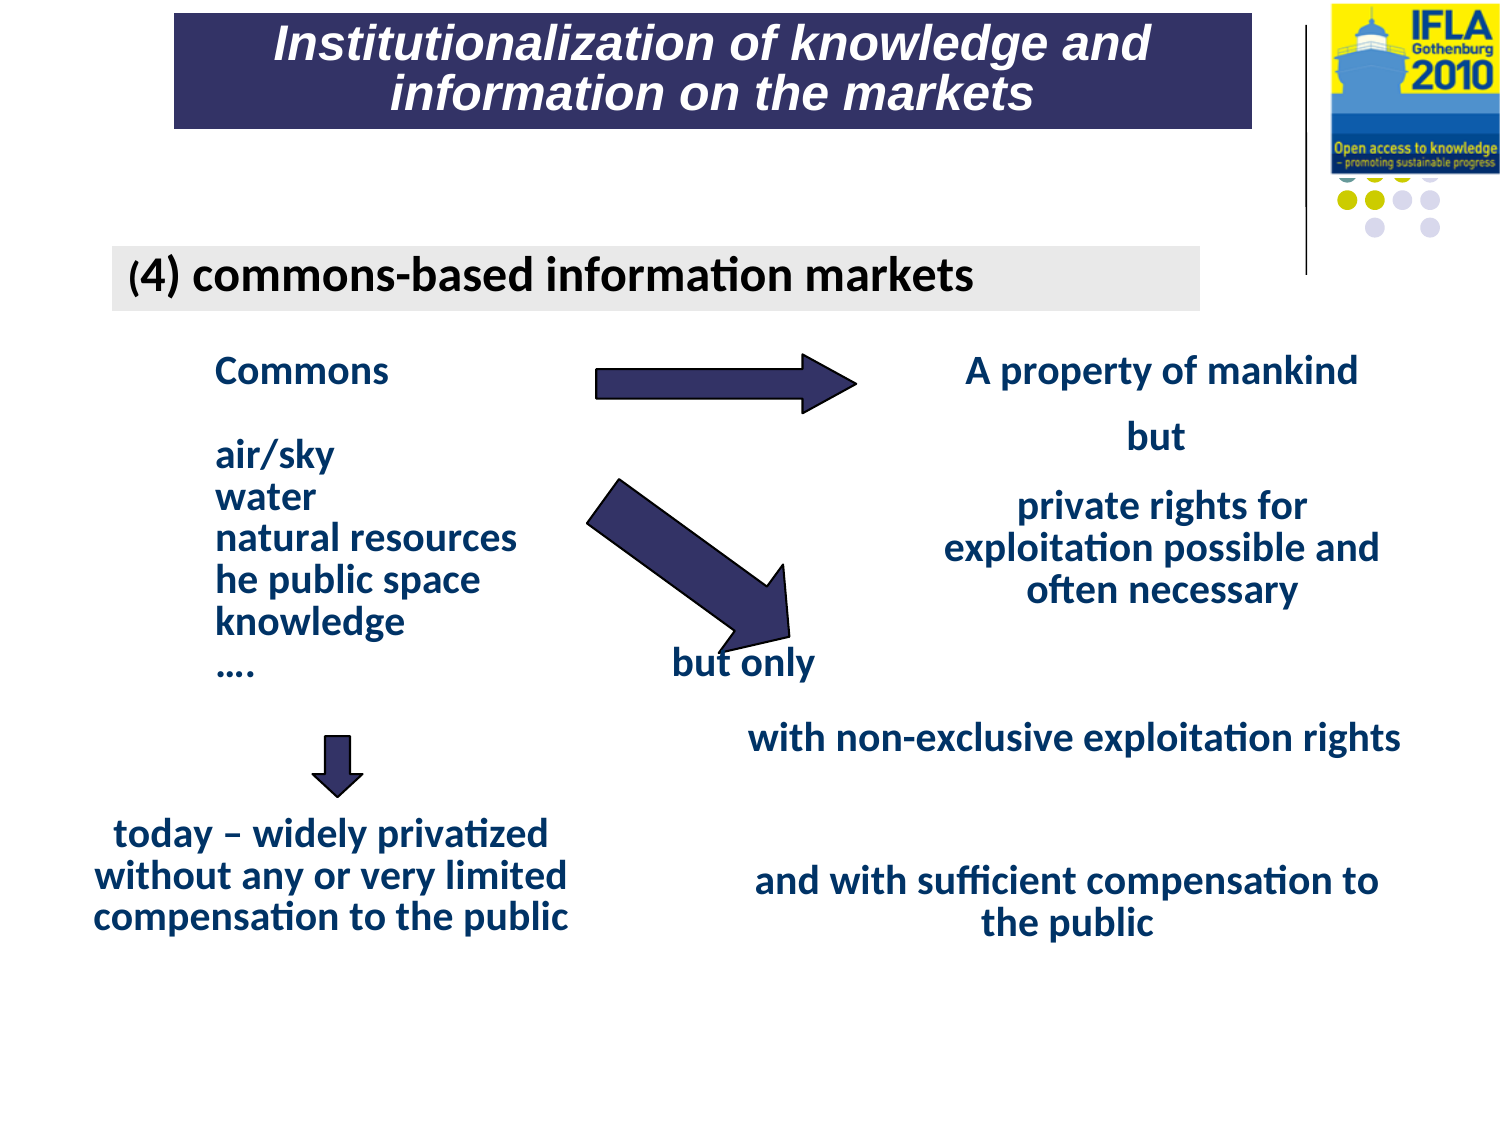

Institutionalization of knowledge and information on the markets
(4) commons-based information markets
Commons
air/sky
water
natural resources
he public space
knowledge
….
A property of mankind
but
private rights for exploitation possible and often necessary
but only
with non-exclusive exploitation rights
today – widely privatized without any or very limited compensation to the public
and with sufficient compensation to the public